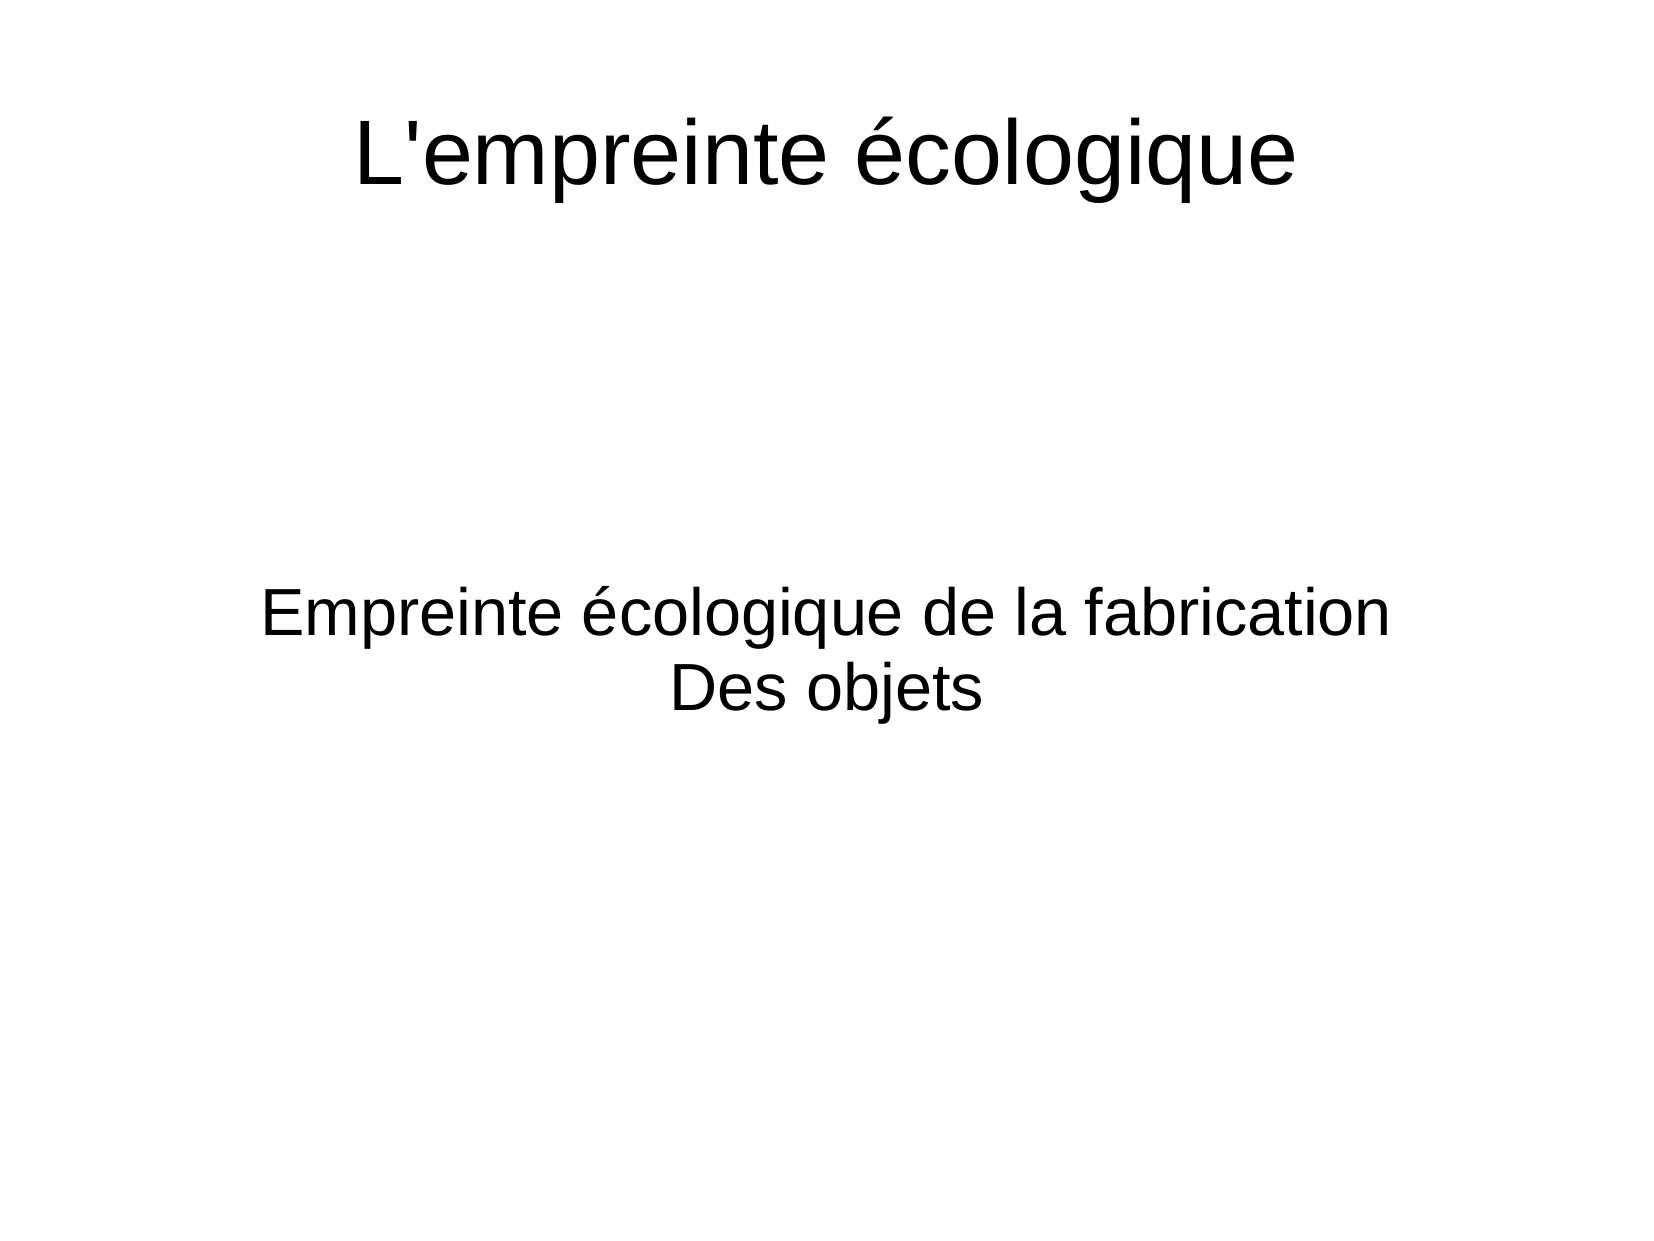

# L'empreinte écologique
Empreinte écologique de la fabrication
Des objets